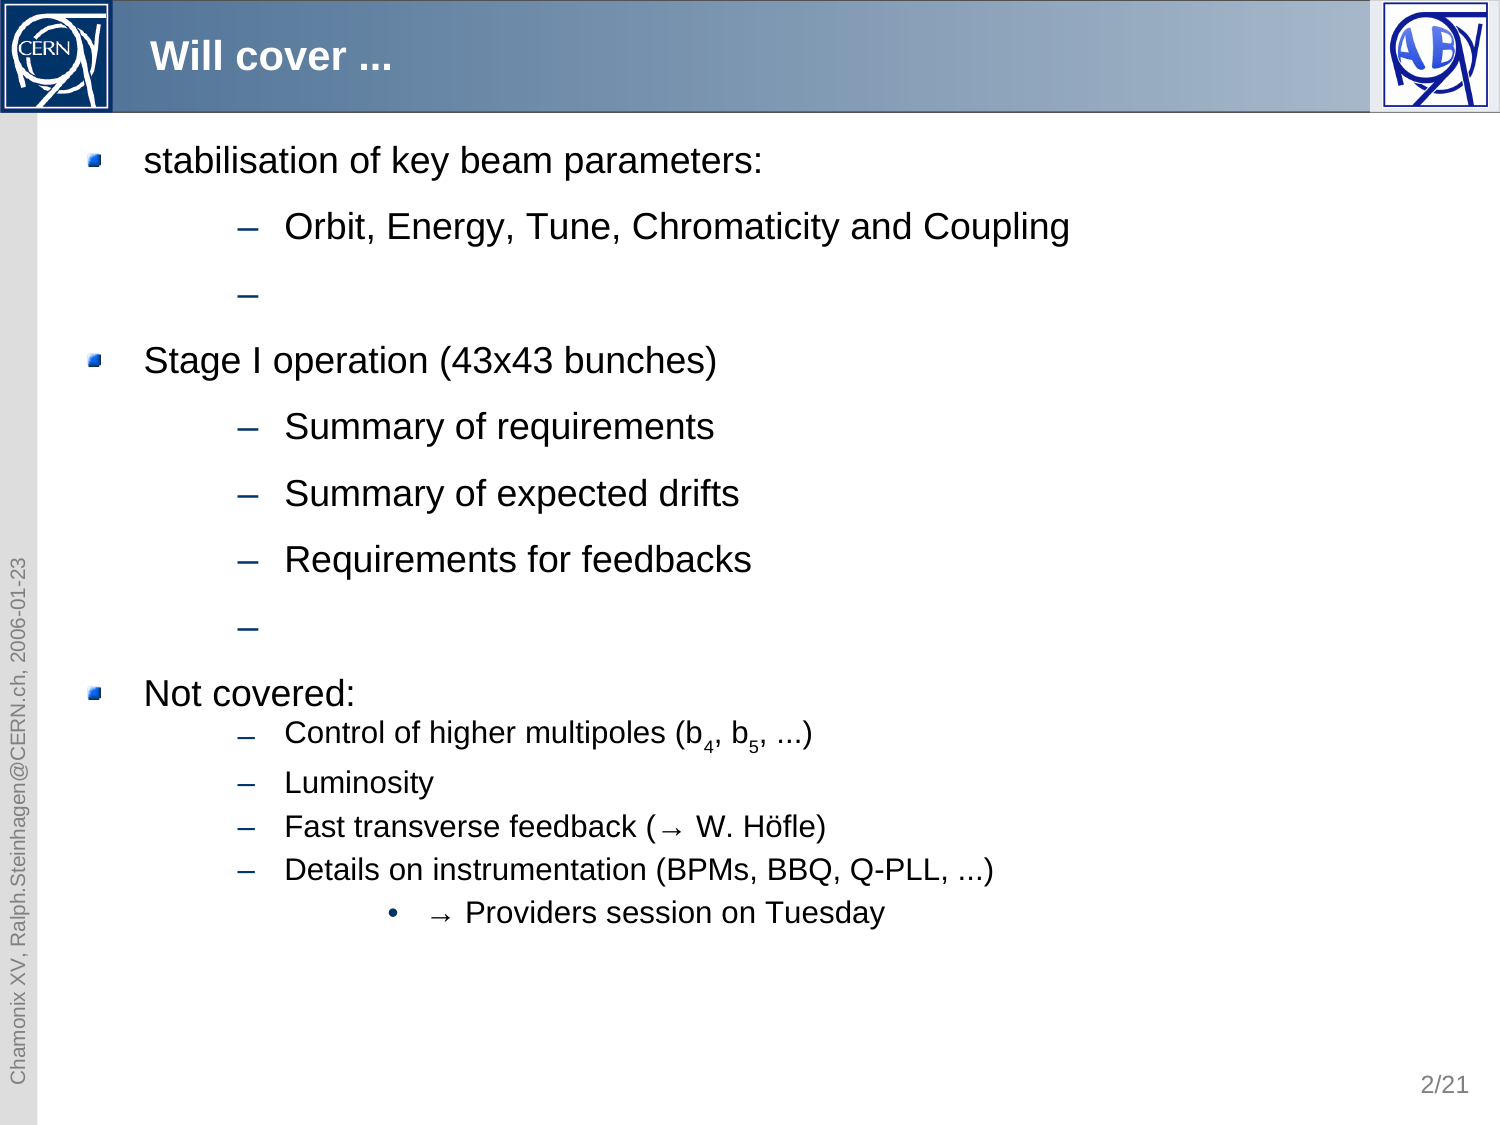

# Will cover ...
stabilisation of key beam parameters:
Orbit, Energy, Tune, Chromaticity and Coupling
Stage I operation (43x43 bunches)
Summary of requirements
Summary of expected drifts
Requirements for feedbacks
Not covered:
Control of higher multipoles (b4, b5, ...)
Luminosity
Fast transverse feedback (→ W. Höfle)
Details on instrumentation (BPMs, BBQ, Q-PLL, ...)
→ Providers session on Tuesday